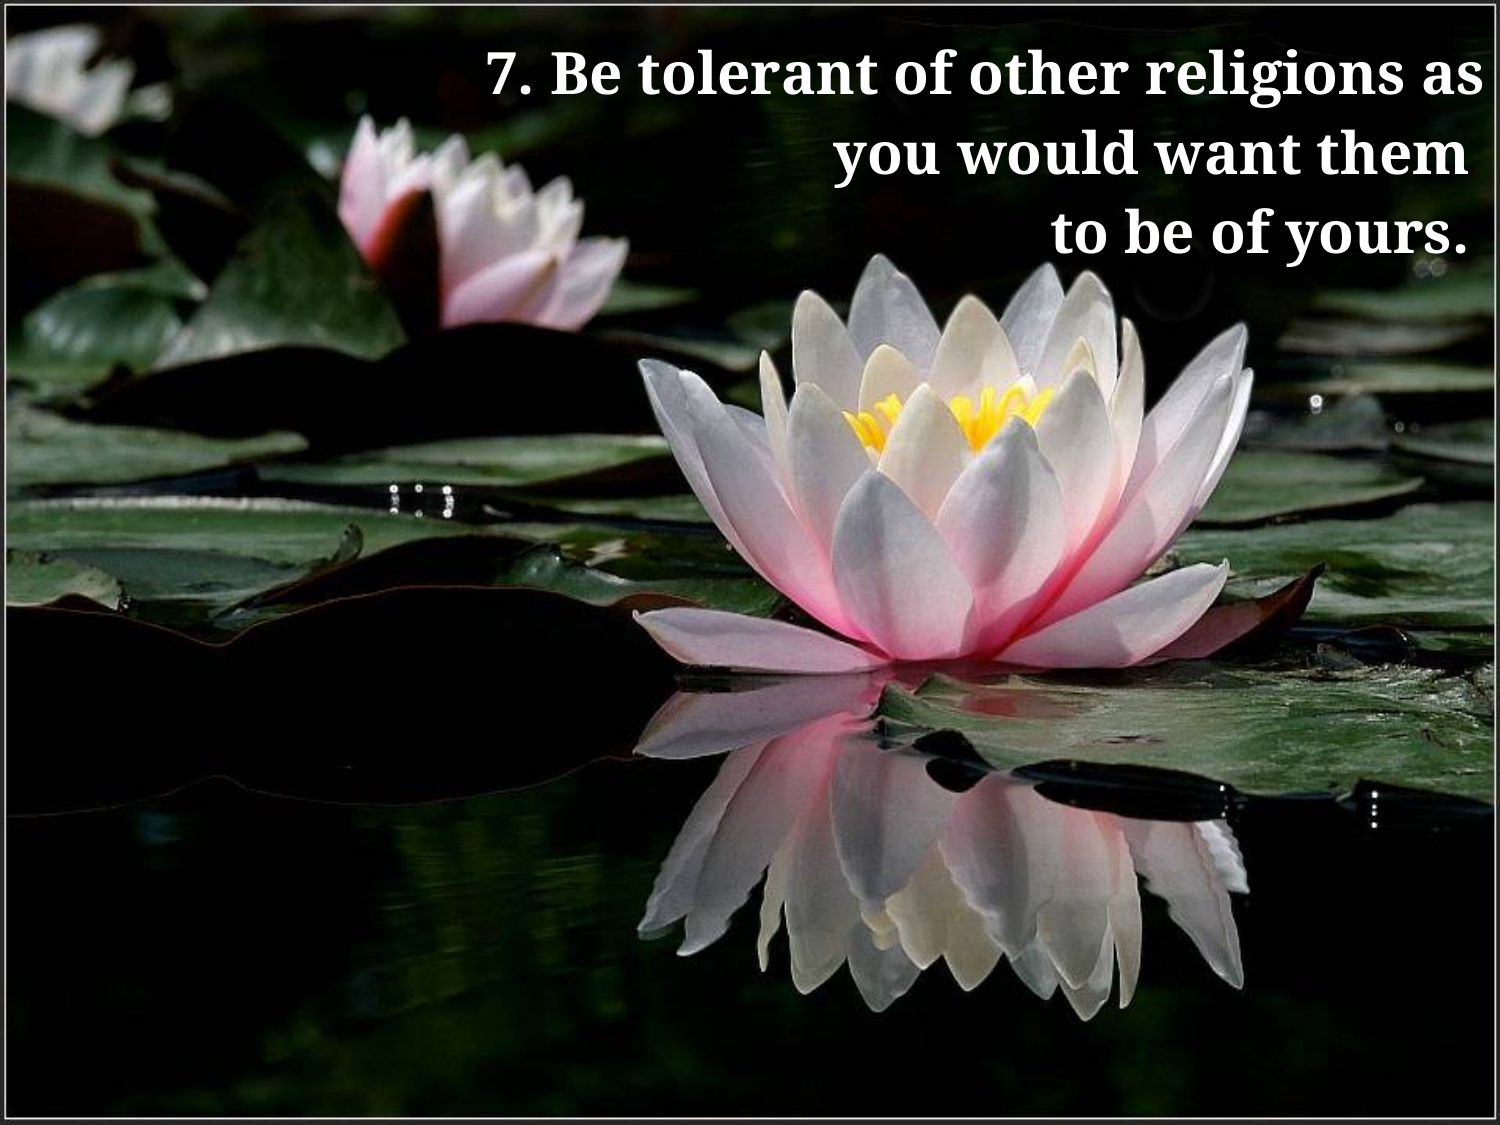

7. Be tolerant of other religions as you would want them
to be of yours.